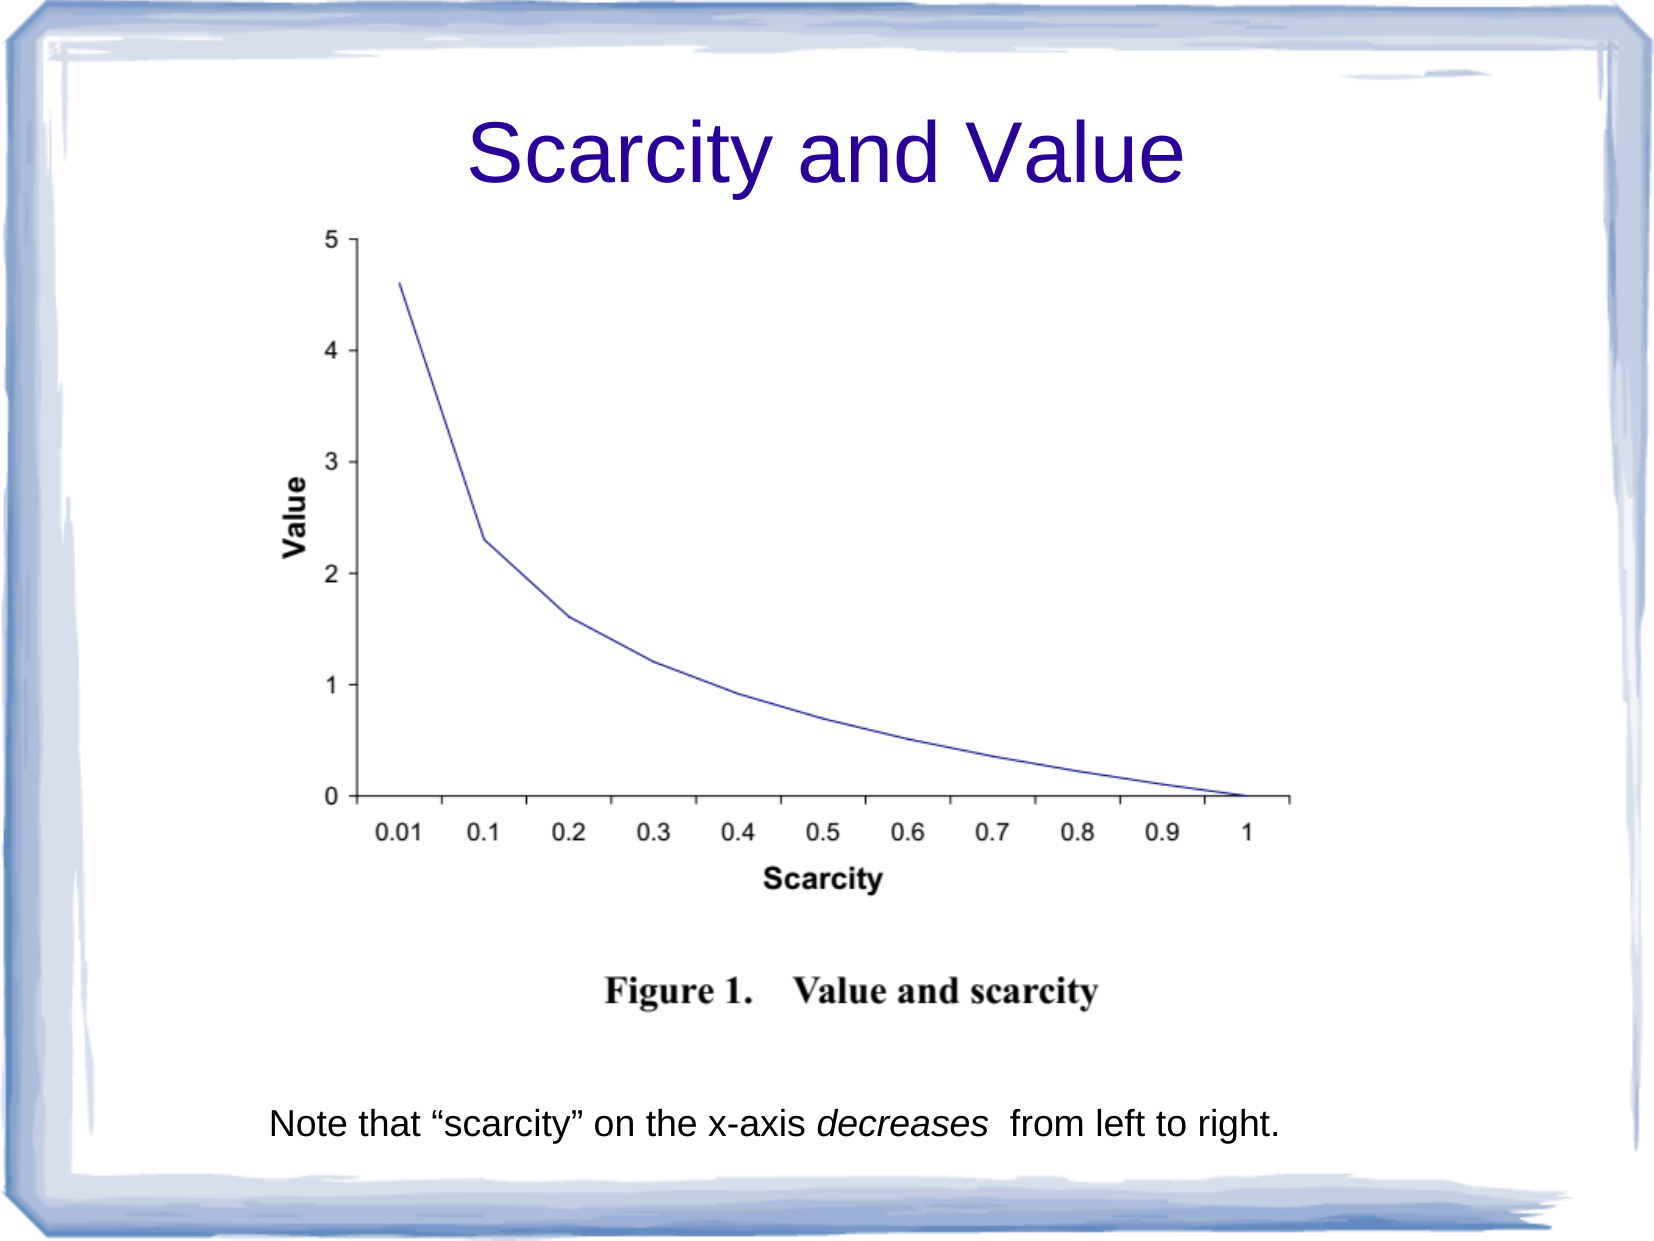

# Scarcity and Value
Note that “scarcity” on the x-axis decreases from left to right.